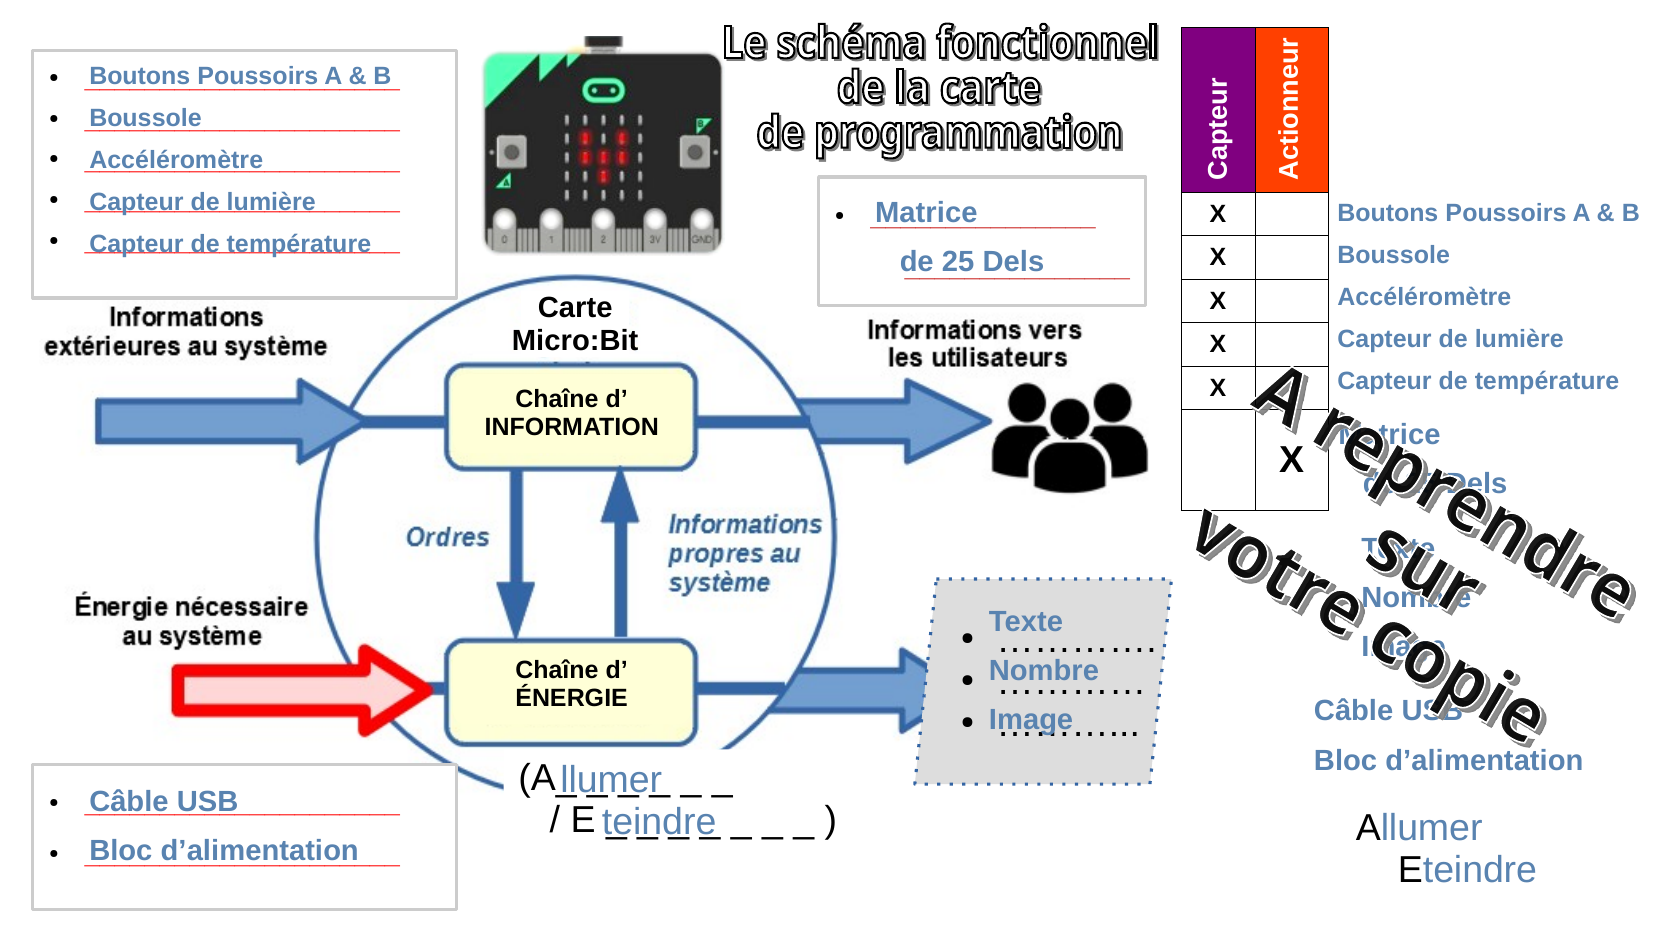

Le schéma fonctionnel
de la carte
de programmation
| | |
| --- | --- |
| X | |
| X | |
| X | |
| X | |
| X | |
| | X |
Boutons Poussoirs A & B
Boussole
Accéléromètre
Capteur de lumière
Capteur de température
_____________________
_____________________
_____________________
_____________________
_____________________
Actionneur
Capteur
Matrice
 de 25 Dels
_______________
_______________
Boutons Poussoirs A & B
Boussole
Accéléromètre
Capteur de lumière
Capteur de température
Carte
Micro:Bit
Chaîne d’
INFORMATION
Matrice
 de 25 Dels
A reprendre
 sur
votre copie
Texte
Nombre
Image
………….
…………
………...
Texte
Nombre
Image
Chaîne d’
ÉNERGIE
Câble USB
Bloc d’alimentation
(A_ _ _ _ _ _
 / E _ _ _ _ _ _ _ )
 llumer
 teindre
Câble USB
Bloc d’alimentation
_____________________
_____________________
 Allumer
 Eteindre